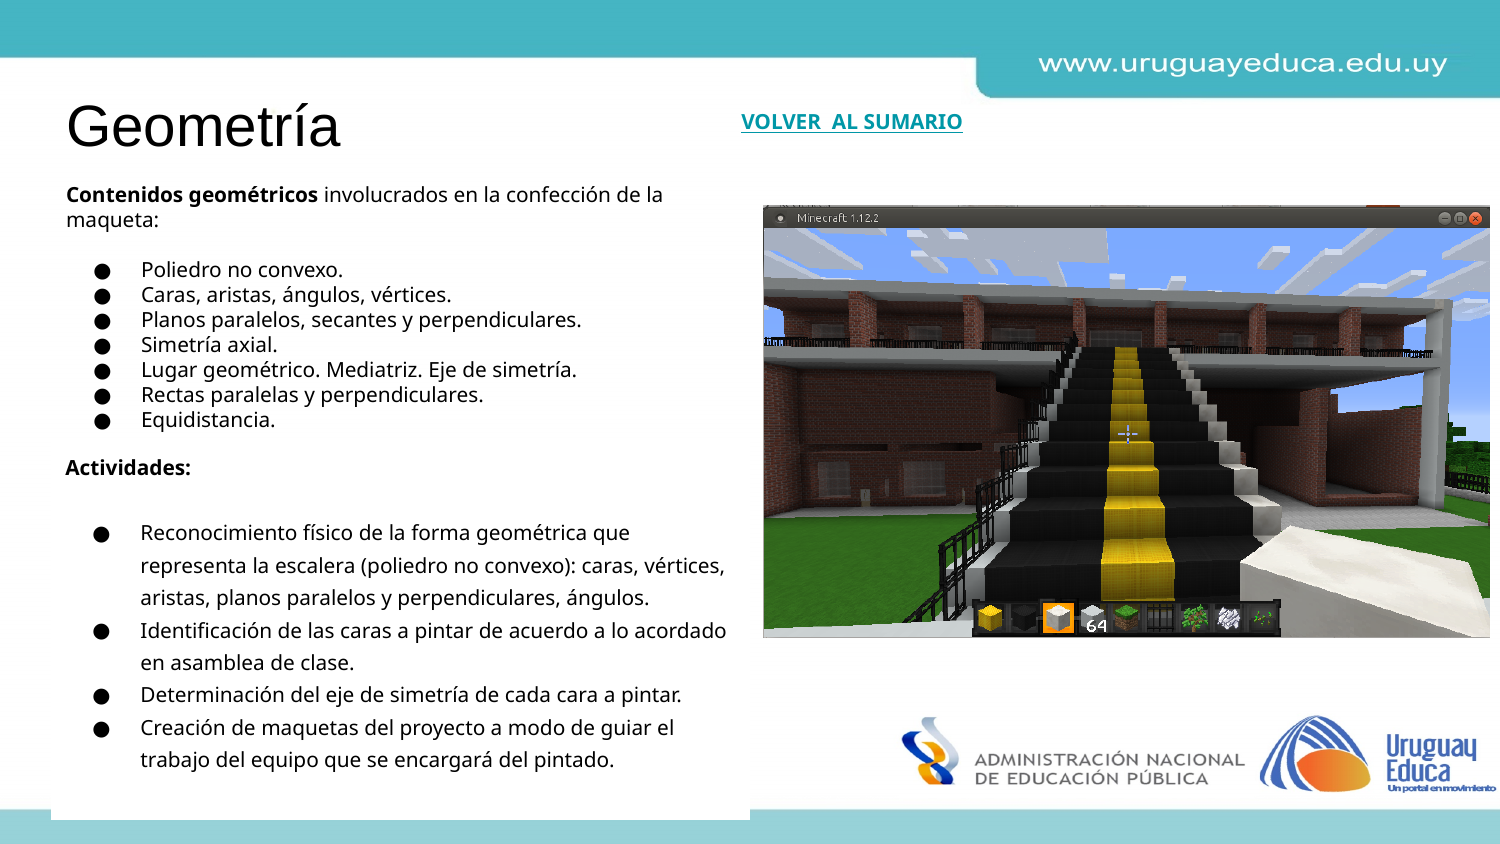

# Geometría
VOLVER AL SUMARIO
Contenidos geométricos involucrados en la confección de la maqueta:
Poliedro no convexo.
Caras, aristas, ángulos, vértices.
Planos paralelos, secantes y perpendiculares.
Simetría axial.
Lugar geométrico. Mediatriz. Eje de simetría.
Rectas paralelas y perpendiculares.
Equidistancia.
| Actividades: Reconocimiento físico de la forma geométrica que representa la escalera (poliedro no convexo): caras, vértices, aristas, planos paralelos y perpendiculares, ángulos. Identificación de las caras a pintar de acuerdo a lo acordado en asamblea de clase. Determinación del eje de simetría de cada cara a pintar. Creación de maquetas del proyecto a modo de guiar el trabajo del equipo que se encargará del pintado. |
| --- |